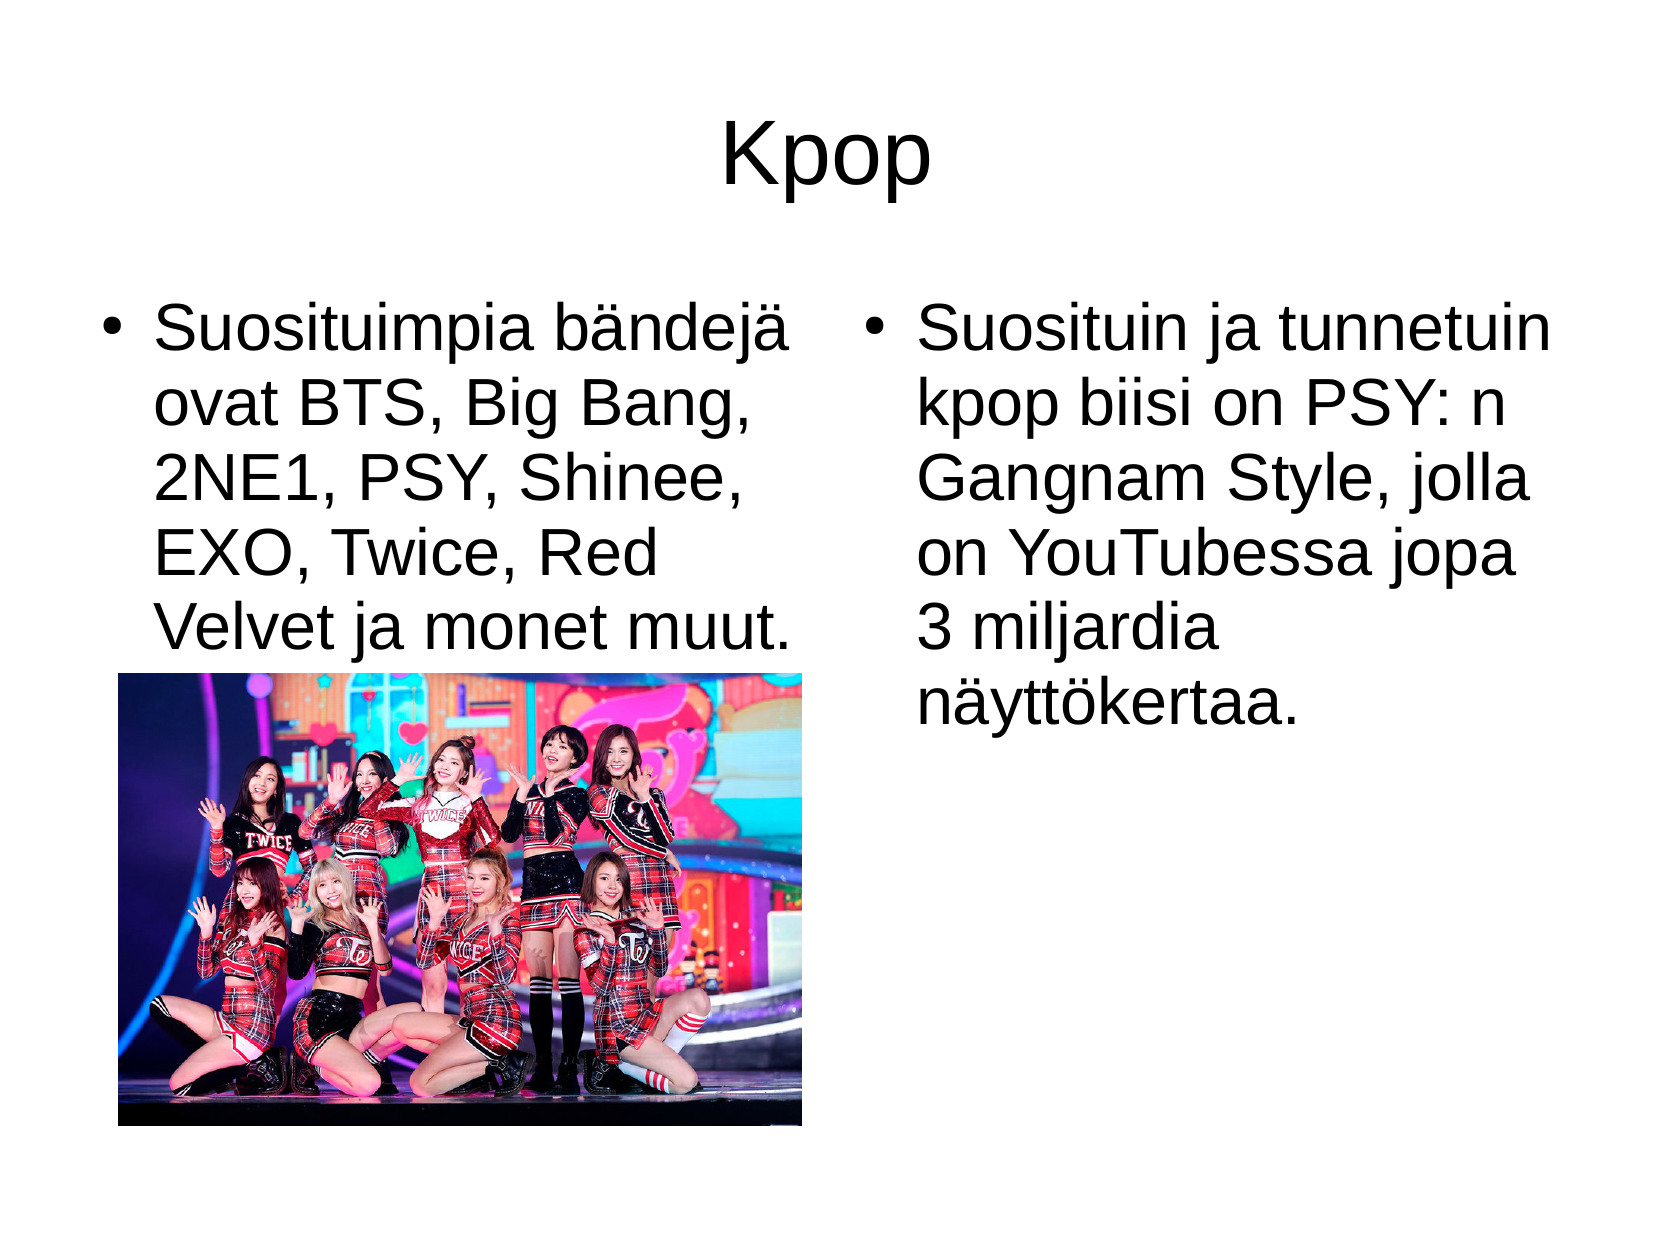

# Kpop
Suosituimpia bändejä ovat BTS, Big Bang, 2NE1, PSY, Shinee, EXO, Twice, Red Velvet ja monet muut.
Suosituin ja tunnetuin kpop biisi on PSY: n Gangnam Style, jolla on YouTubessa jopa 3 miljardia näyttökertaa.